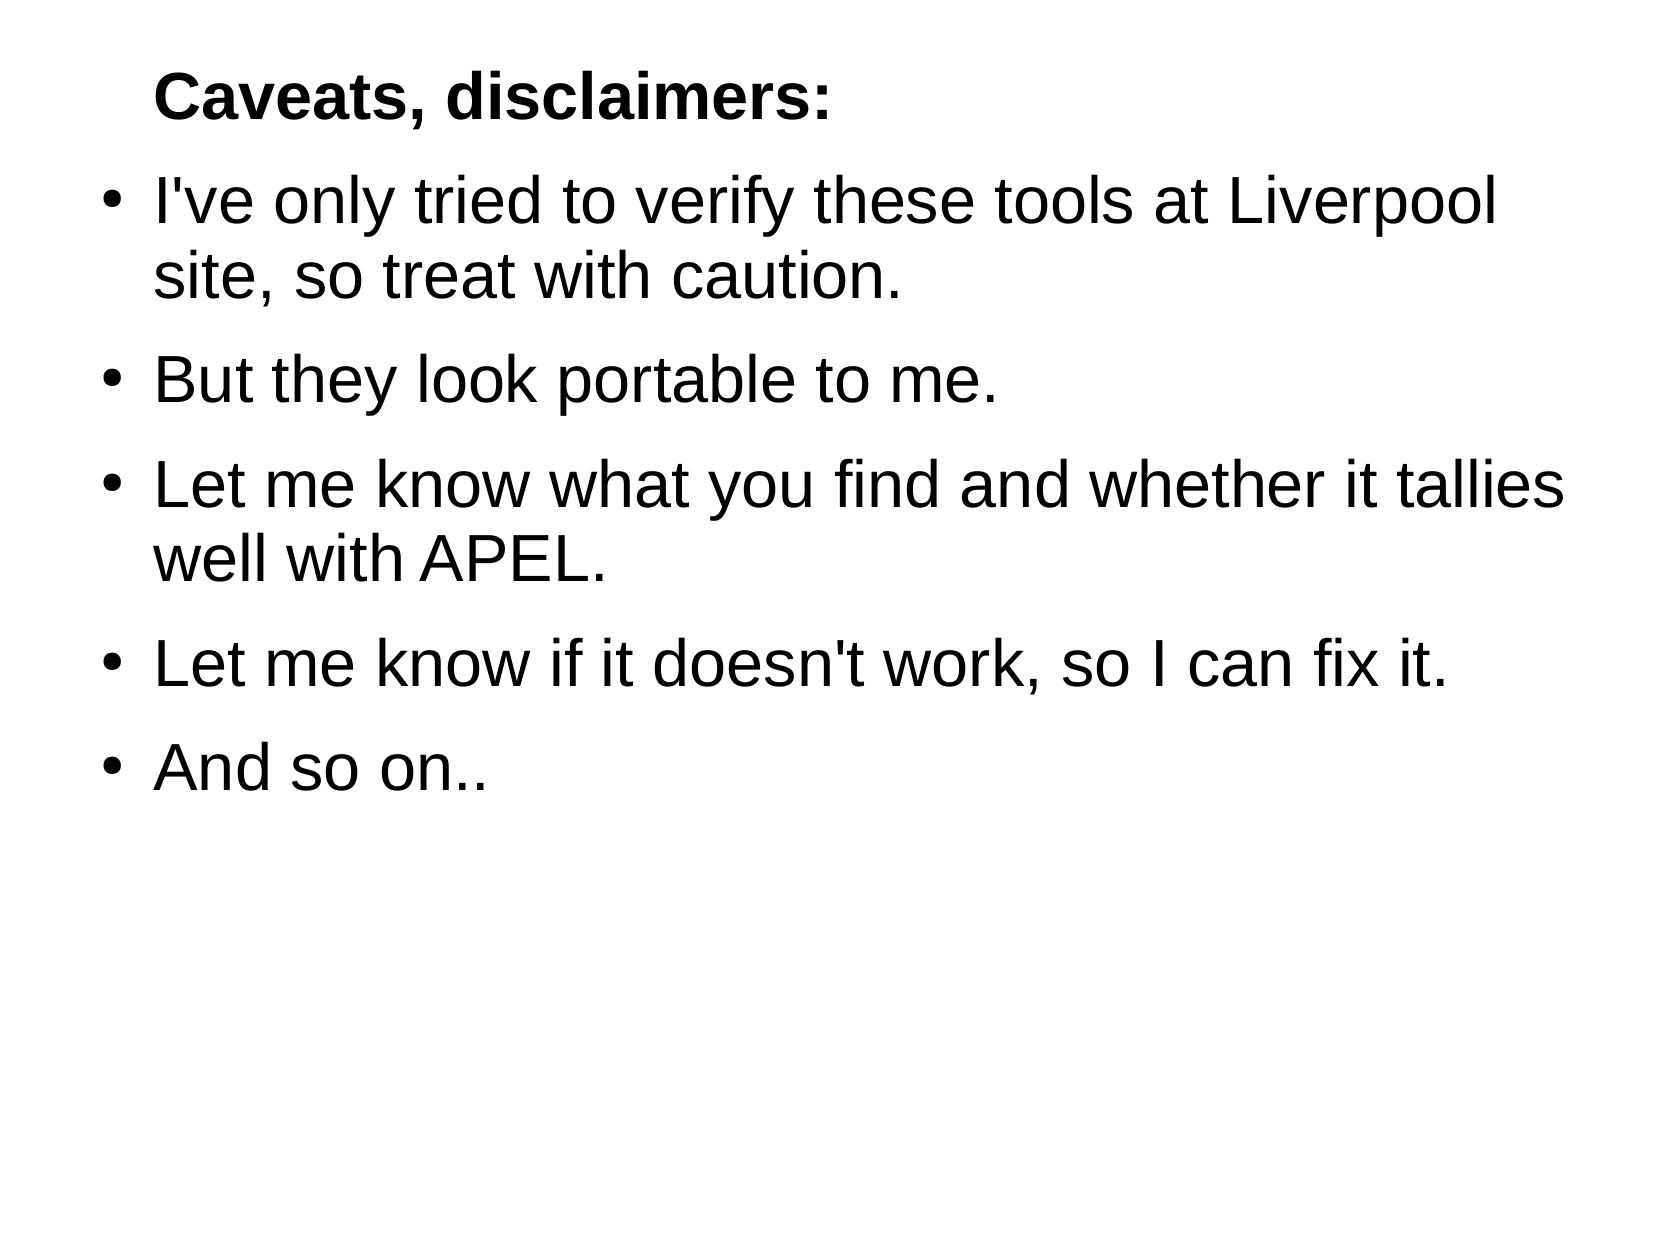

# Caveats, disclaimers:
I've only tried to verify these tools at Liverpool site, so treat with caution.
But they look portable to me.
Let me know what you find and whether it tallies well with APEL.
Let me know if it doesn't work, so I can fix it.
And so on..